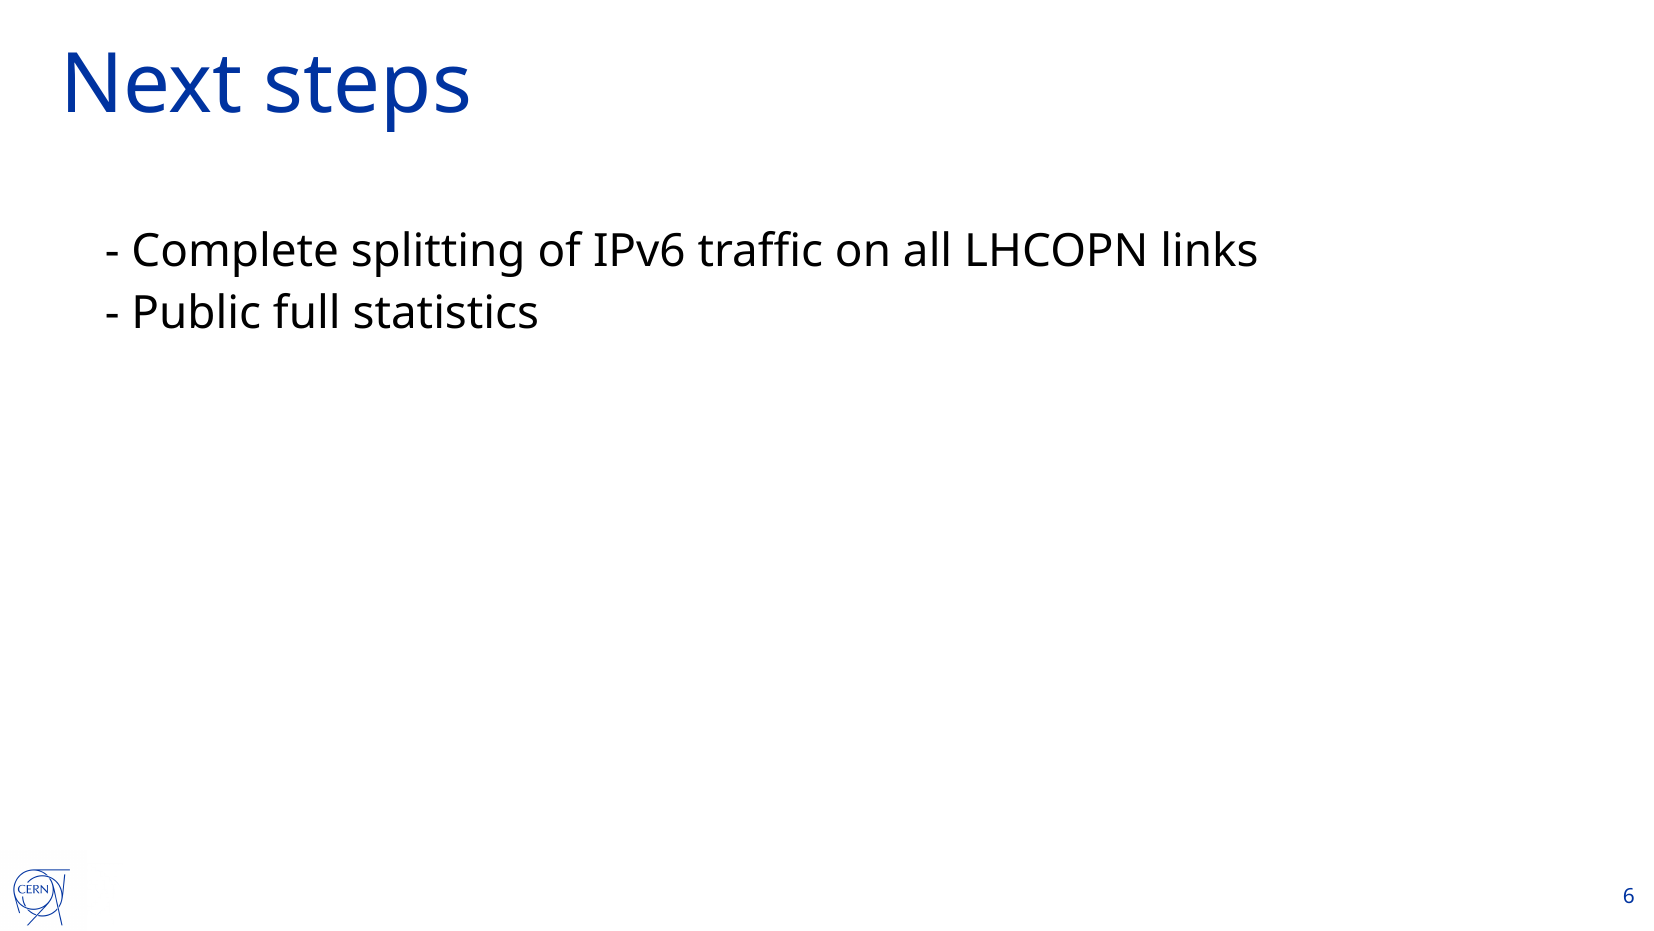

# Next steps
- Complete splitting of IPv6 traffic on all LHCOPN links
- Public full statistics